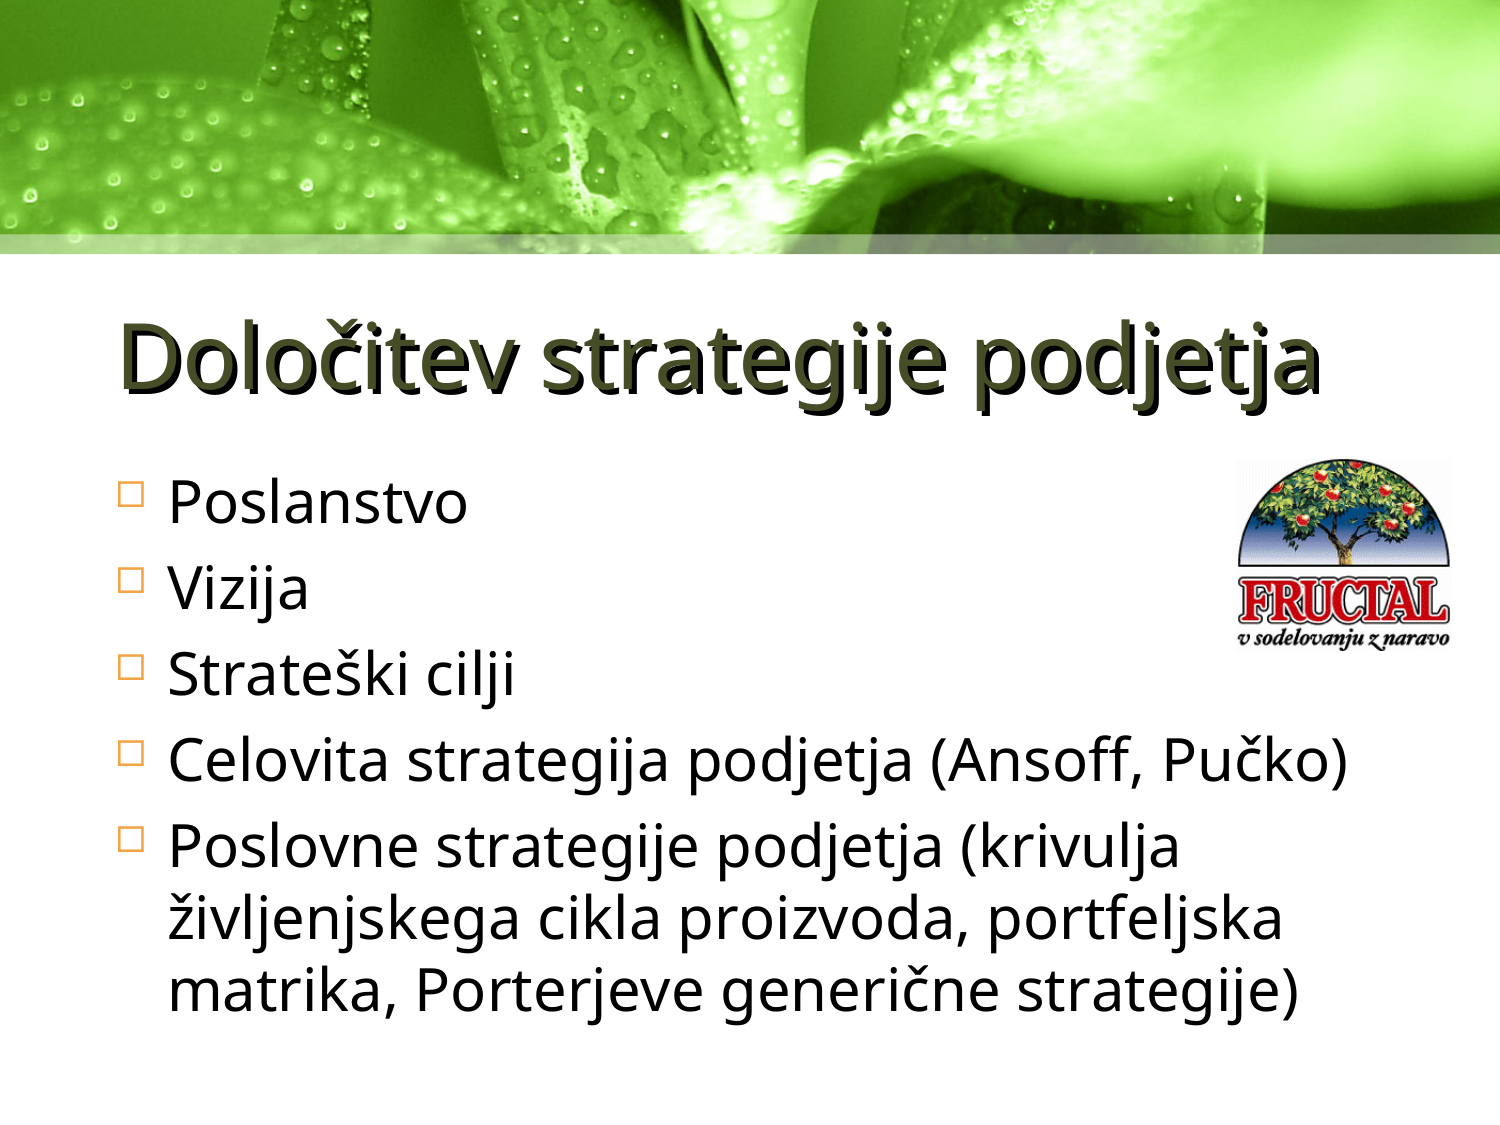

# Določitev strategije podjetja
Poslanstvo
Vizija
Strateški cilji
Celovita strategija podjetja (Ansoff, Pučko)
Poslovne strategije podjetja (krivulja življenjskega cikla proizvoda, portfeljska matrika, Porterjeve generične strategije)